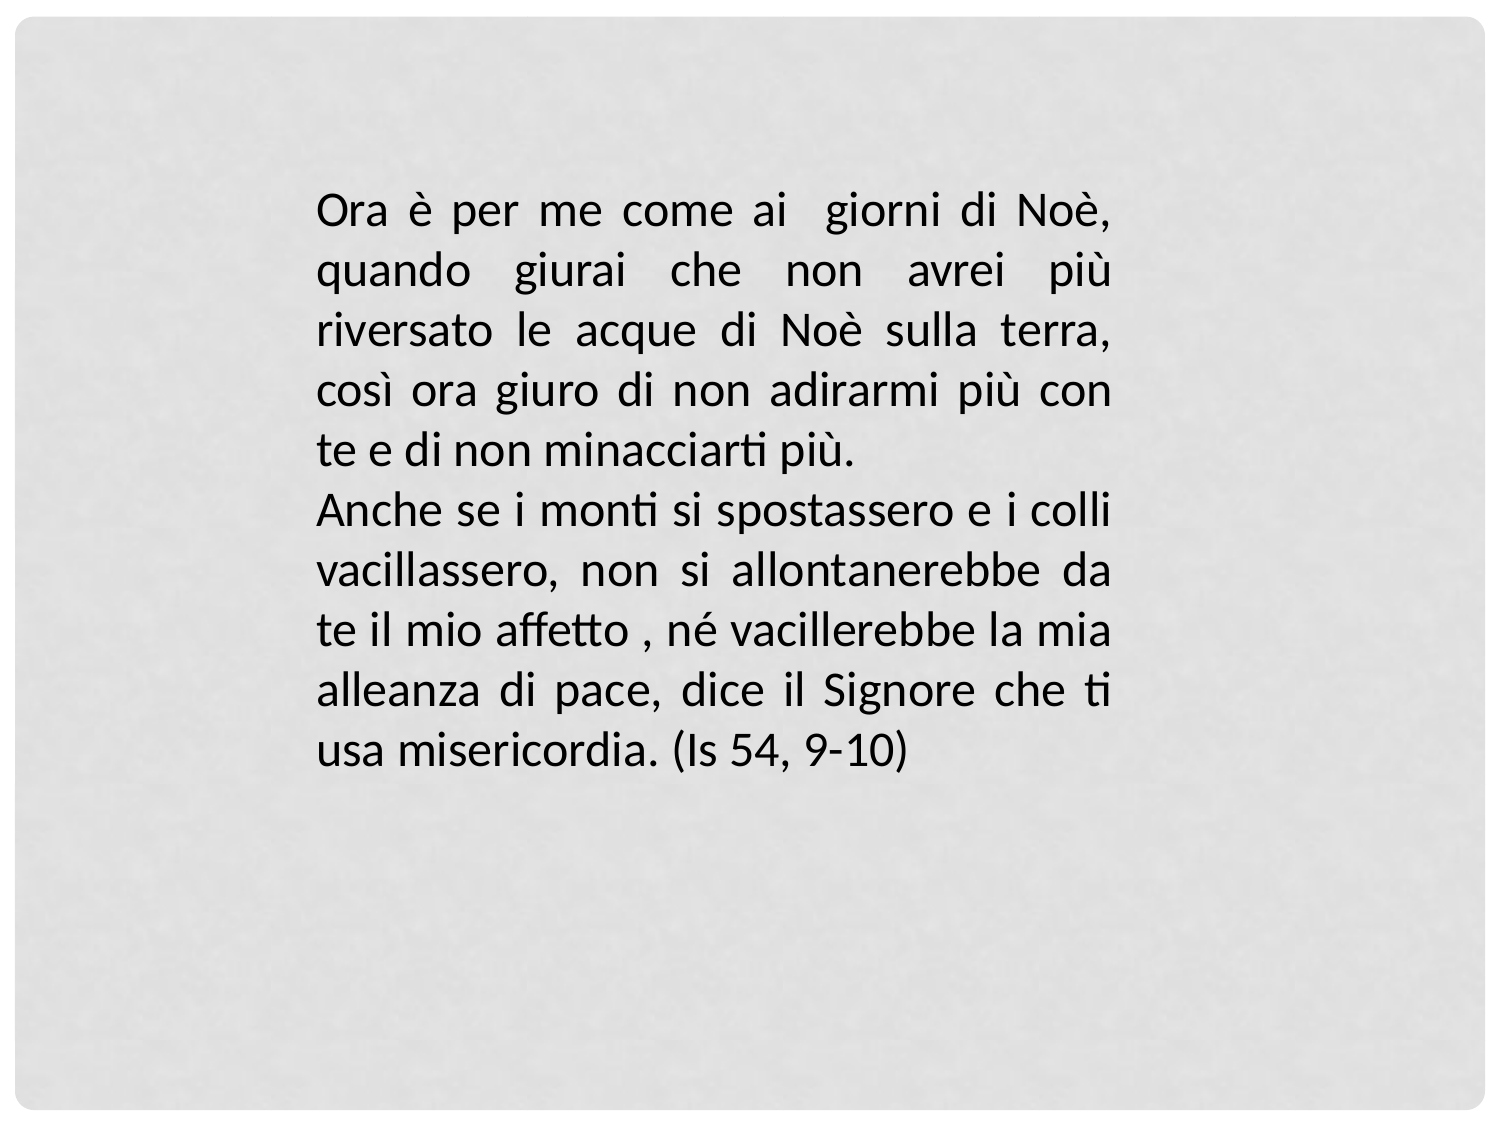

Ora è per me come ai giorni di Noè, quando giurai che non avrei più riversato le acque di Noè sulla terra, così ora giuro di non adirarmi più con te e di non minacciarti più.
Anche se i monti si spostassero e i colli vacillassero, non si allontanerebbe da te il mio affetto , né vacillerebbe la mia alleanza di pace, dice il Signore che ti usa misericordia. (Is 54, 9-10)